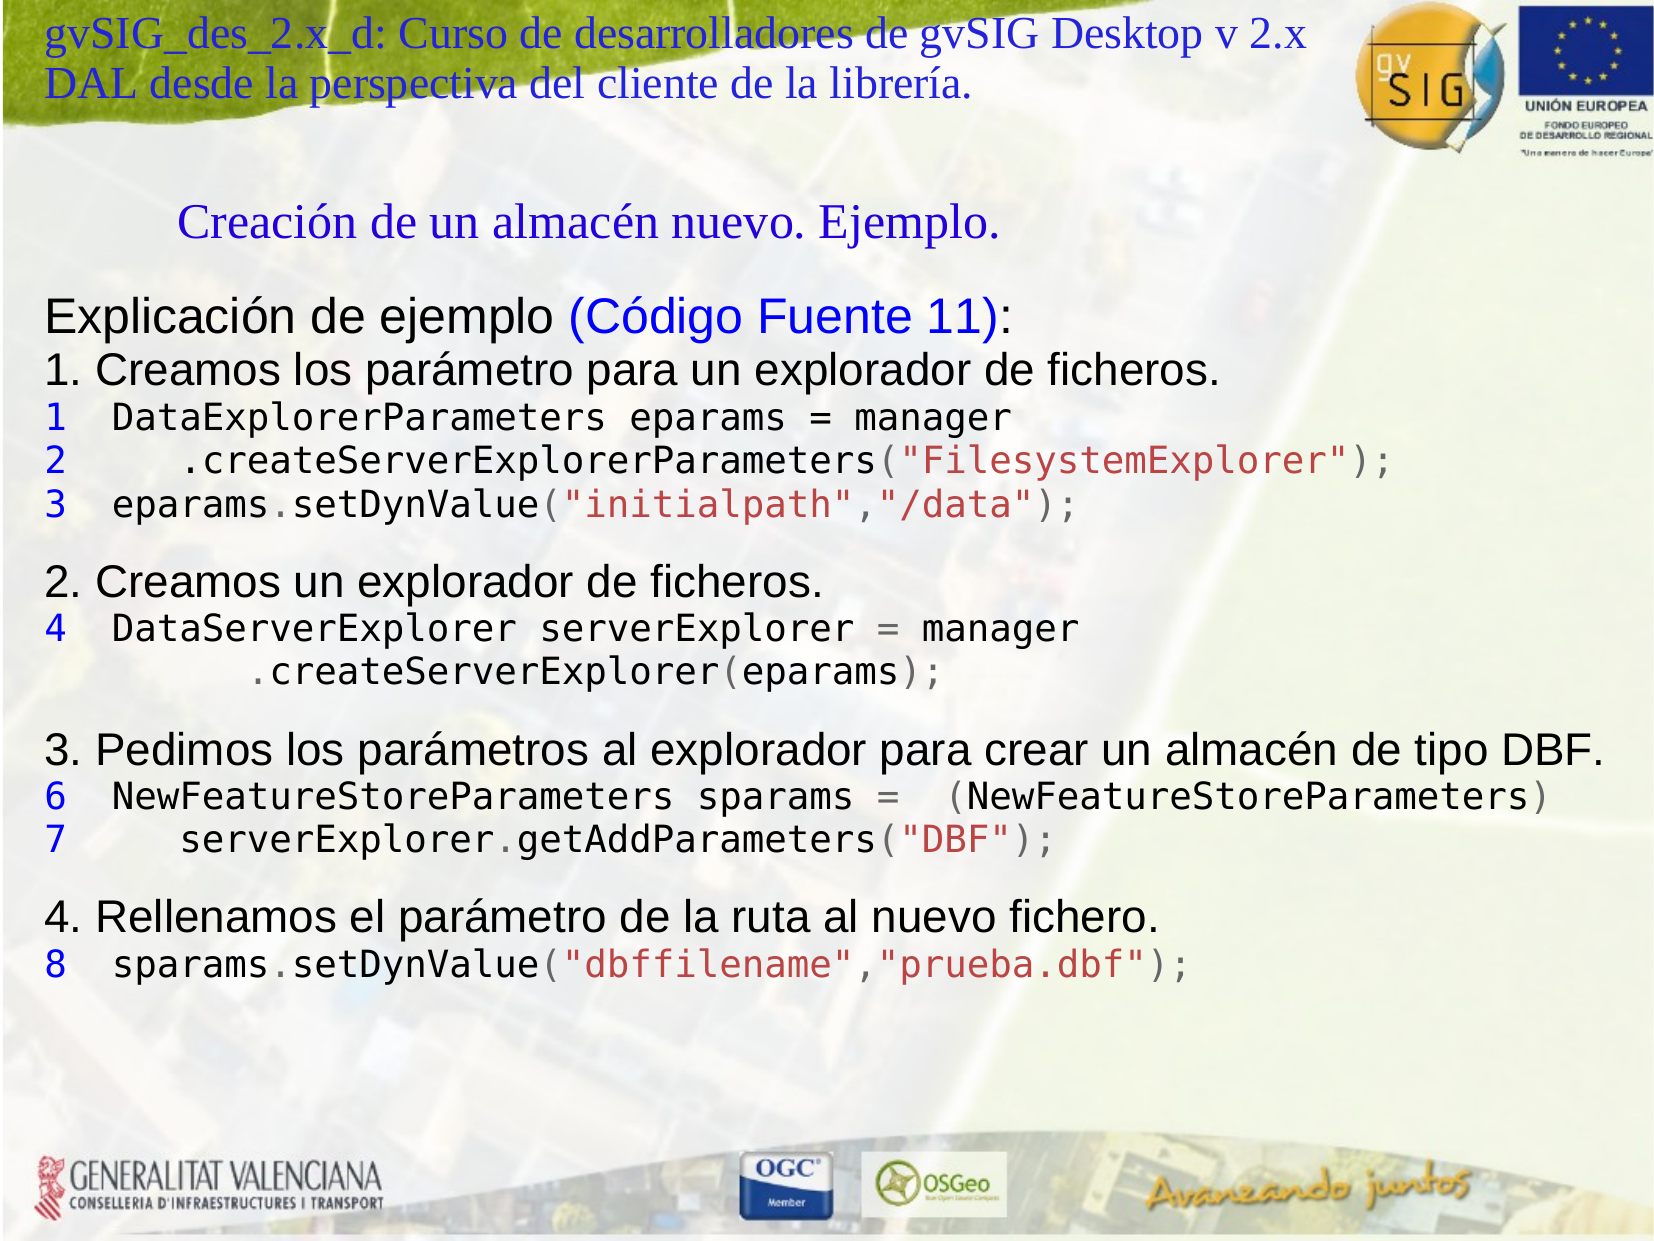

# Creación de un almacén nuevo. Ejemplo.
Explicación de ejemplo (Código Fuente 11):
1. Creamos los parámetro para un explorador de ficheros.
1 DataExplorerParameters eparams = manager
2 .createServerExplorerParameters("FilesystemExplorer");
3 eparams.setDynValue("initialpath","/data");
2. Creamos un explorador de ficheros.
4 DataServerExplorer serverExplorer = manager
 .createServerExplorer(eparams);
3. Pedimos los parámetros al explorador para crear un almacén de tipo DBF.
6 NewFeatureStoreParameters sparams = (NewFeatureStoreParameters)
7 serverExplorer.getAddParameters("DBF");
4. Rellenamos el parámetro de la ruta al nuevo fichero.
8 sparams.setDynValue("dbffilename","prueba.dbf");